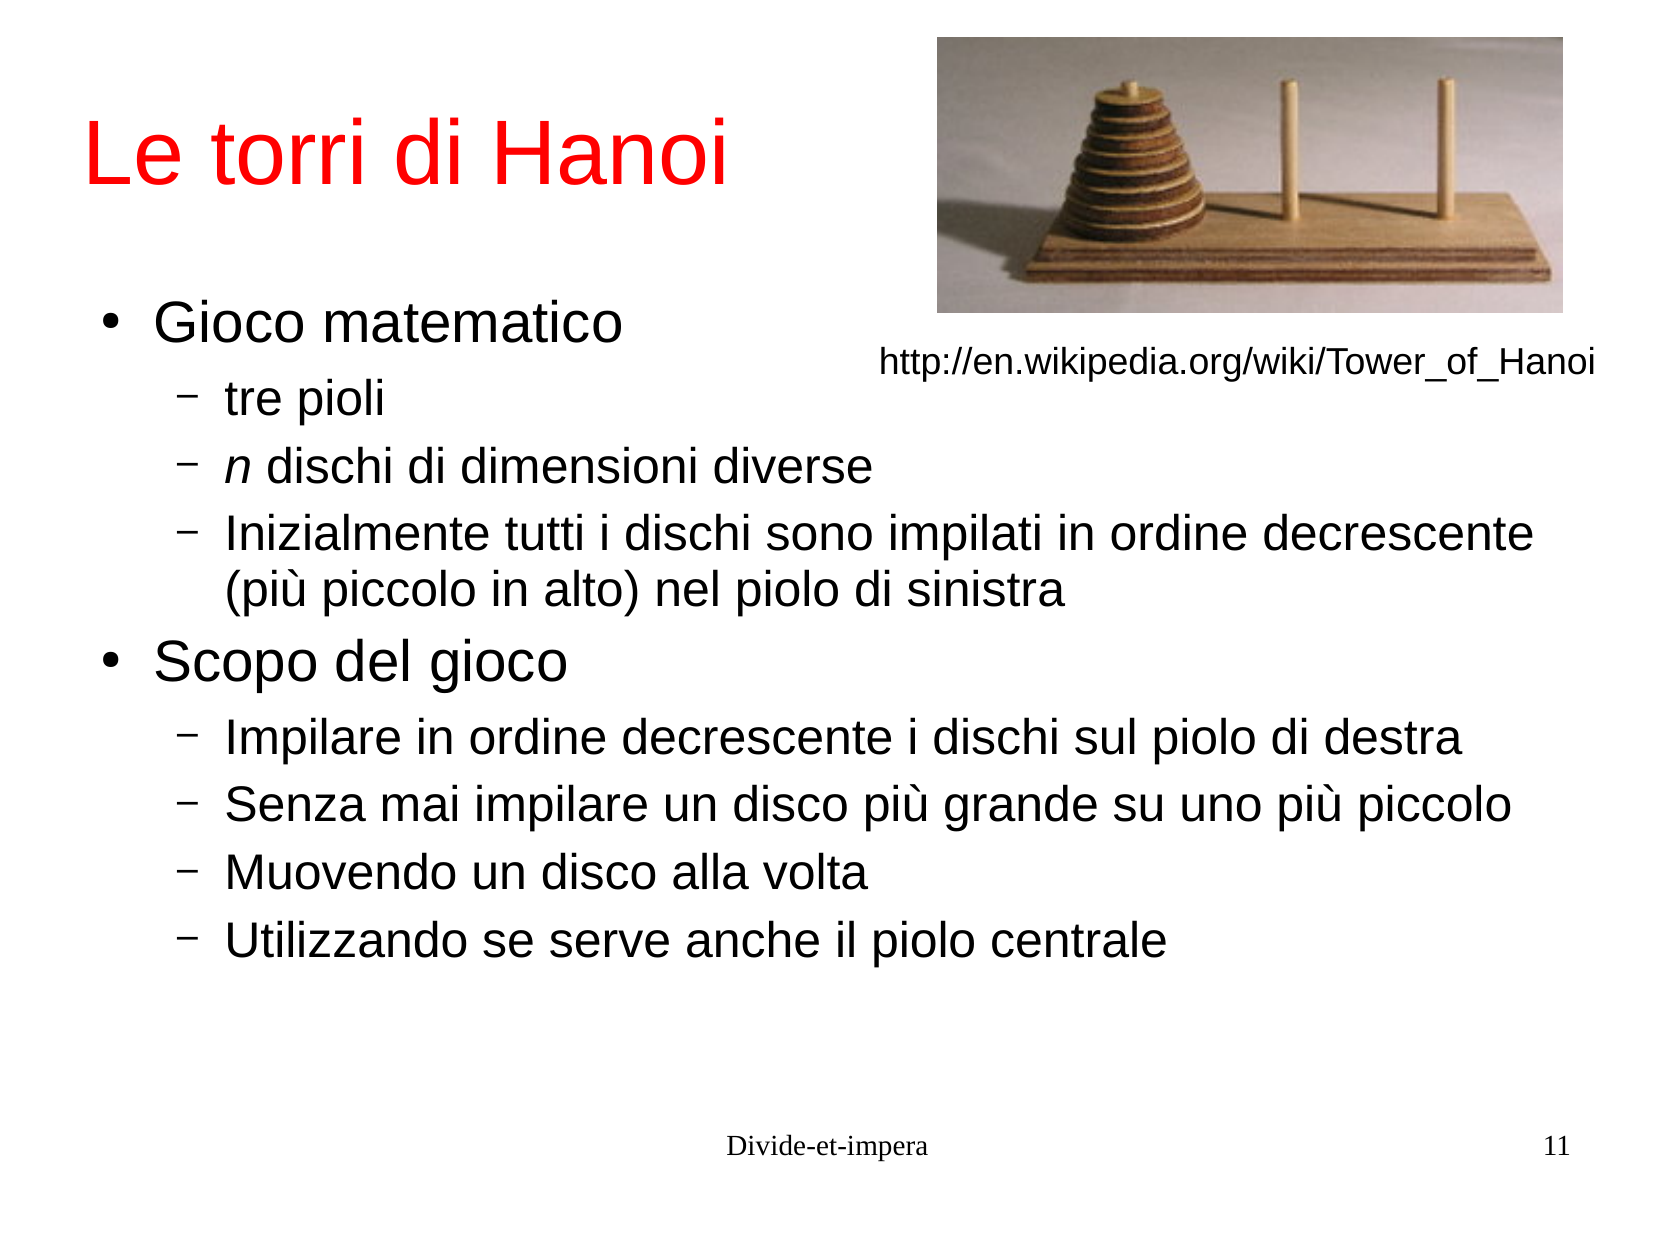

# Le torri di Hanoi
Gioco matematico
tre pioli
n dischi di dimensioni diverse
Inizialmente tutti i dischi sono impilati in ordine decrescente
(più piccolo in alto) nel piolo di sinistra
Scopo del gioco
Impilare in ordine decrescente i dischi sul piolo di destra
Senza mai impilare un disco più grande su uno più piccolo
Muovendo un disco alla volta
Utilizzando se serve anche il piolo centrale
http://en.wikipedia.org/wiki/Tower_of_Hanoi
Divide-et-impera
11